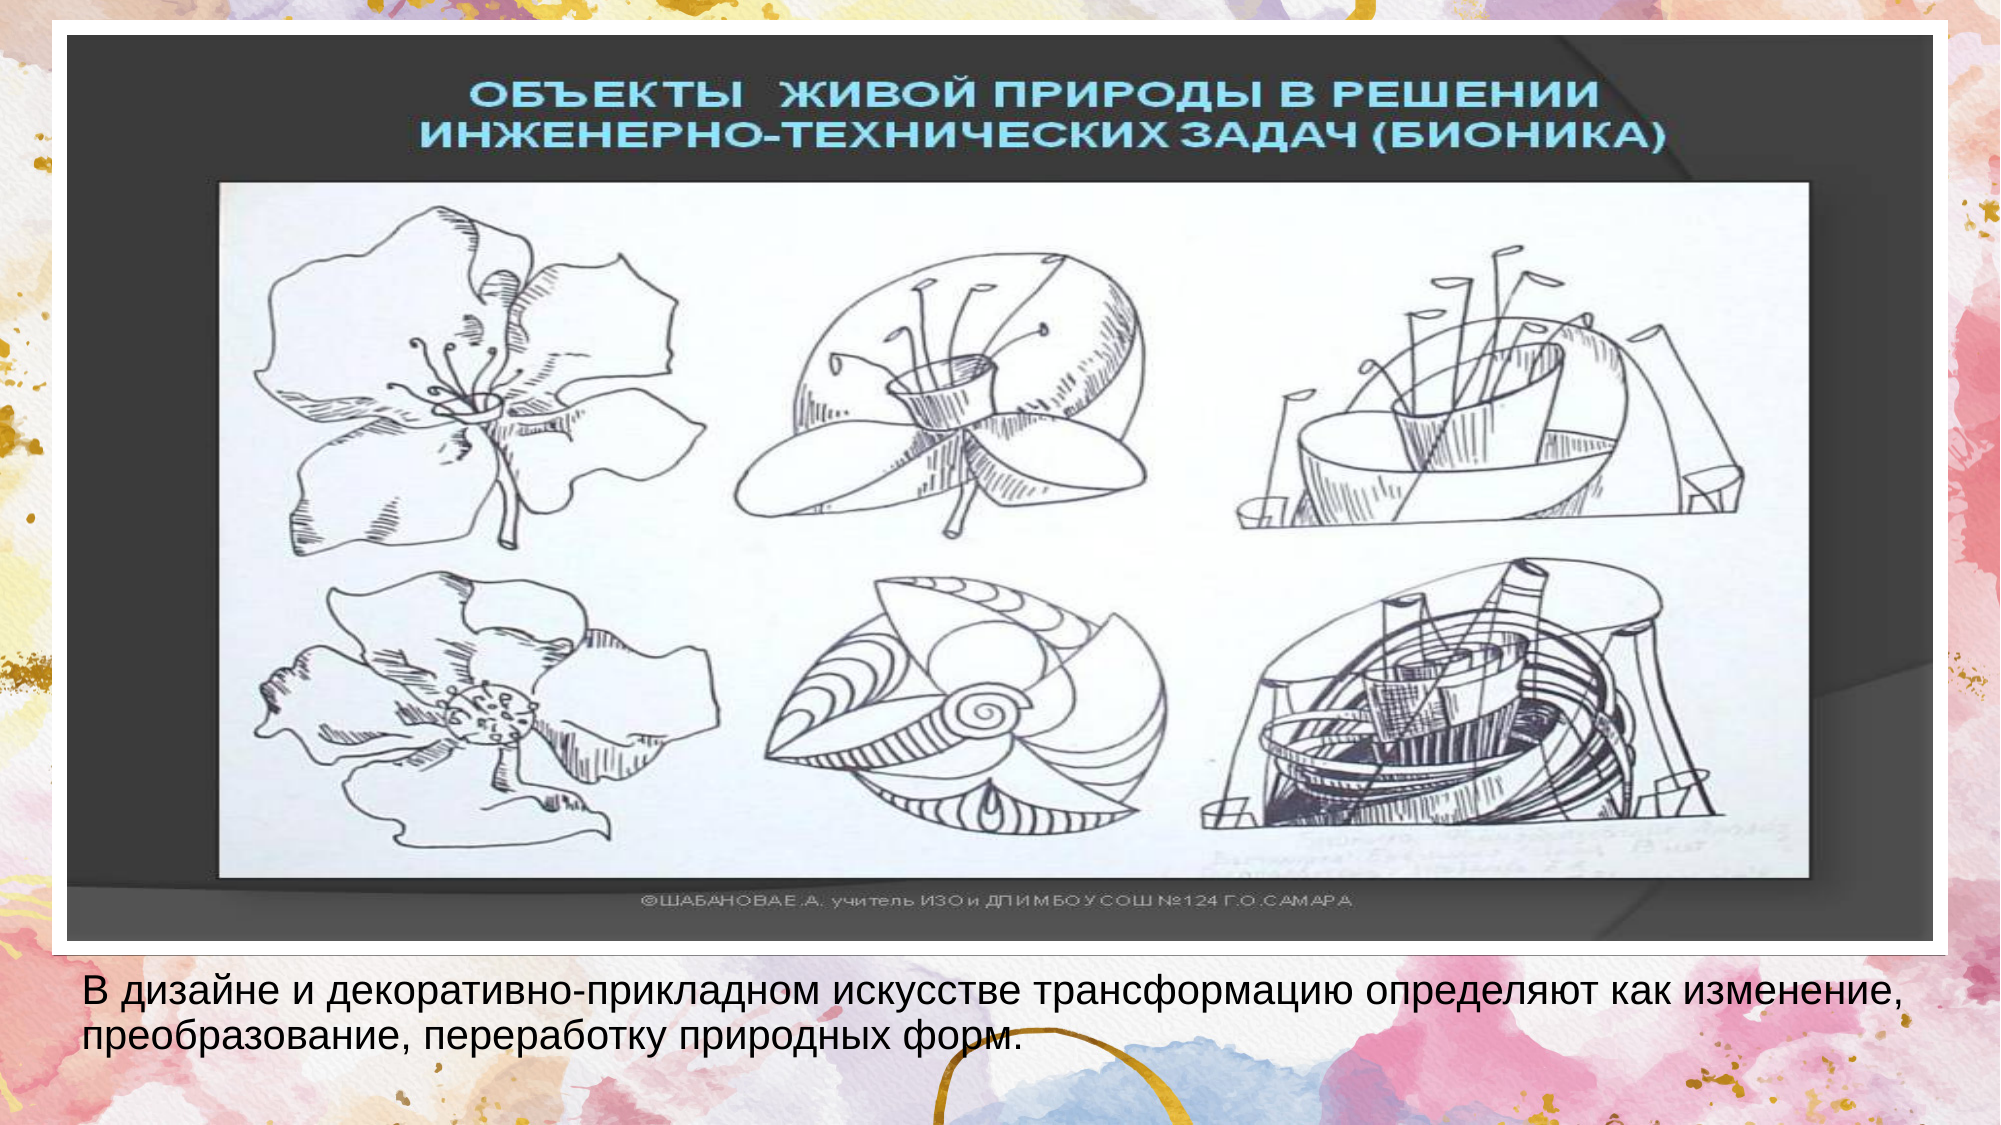

# В дизайне и декоративно-прикладном искусстве трансформацию определяют как изменение, преобразование, переработку природных форм.